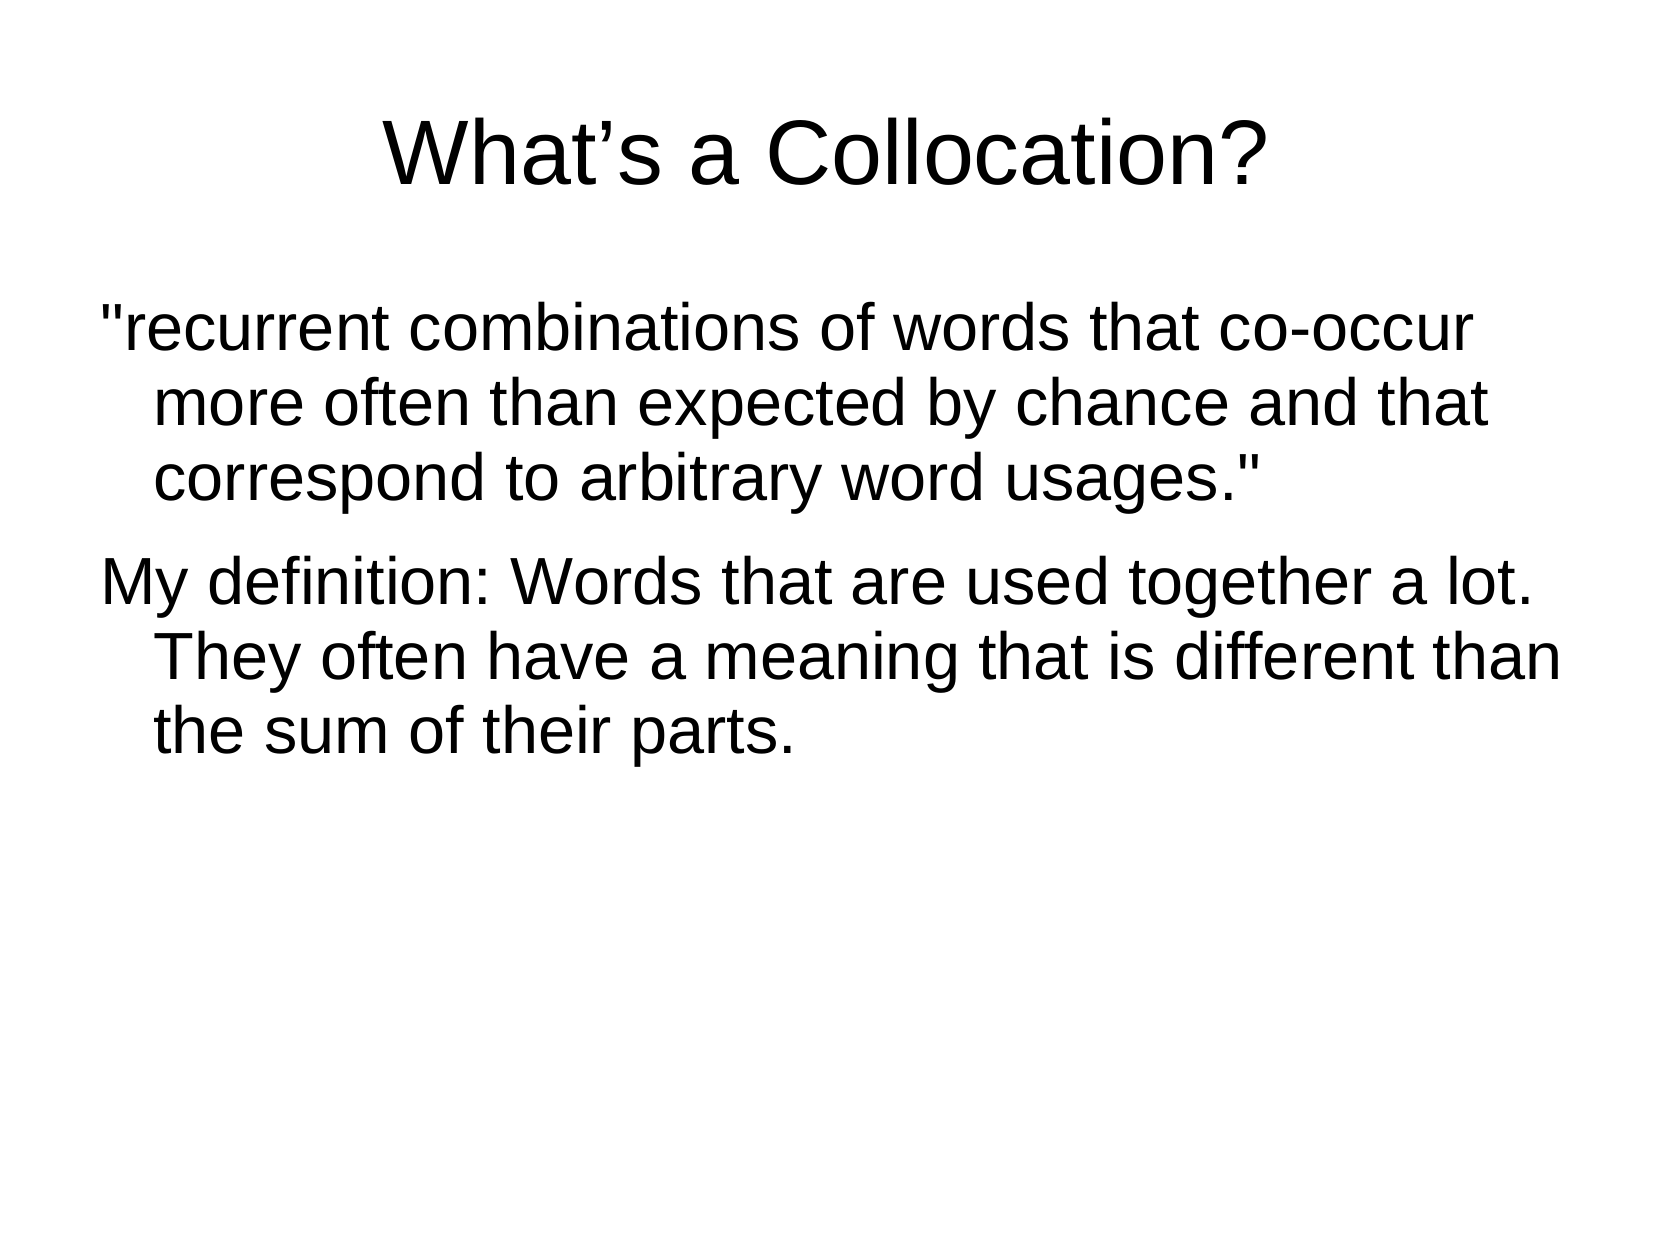

# What’s a Collocation?
"recurrent combinations of words that co-occur more often than expected by chance and that correspond to arbitrary word usages."
My definition: Words that are used together a lot. They often have a meaning that is different than the sum of their parts.